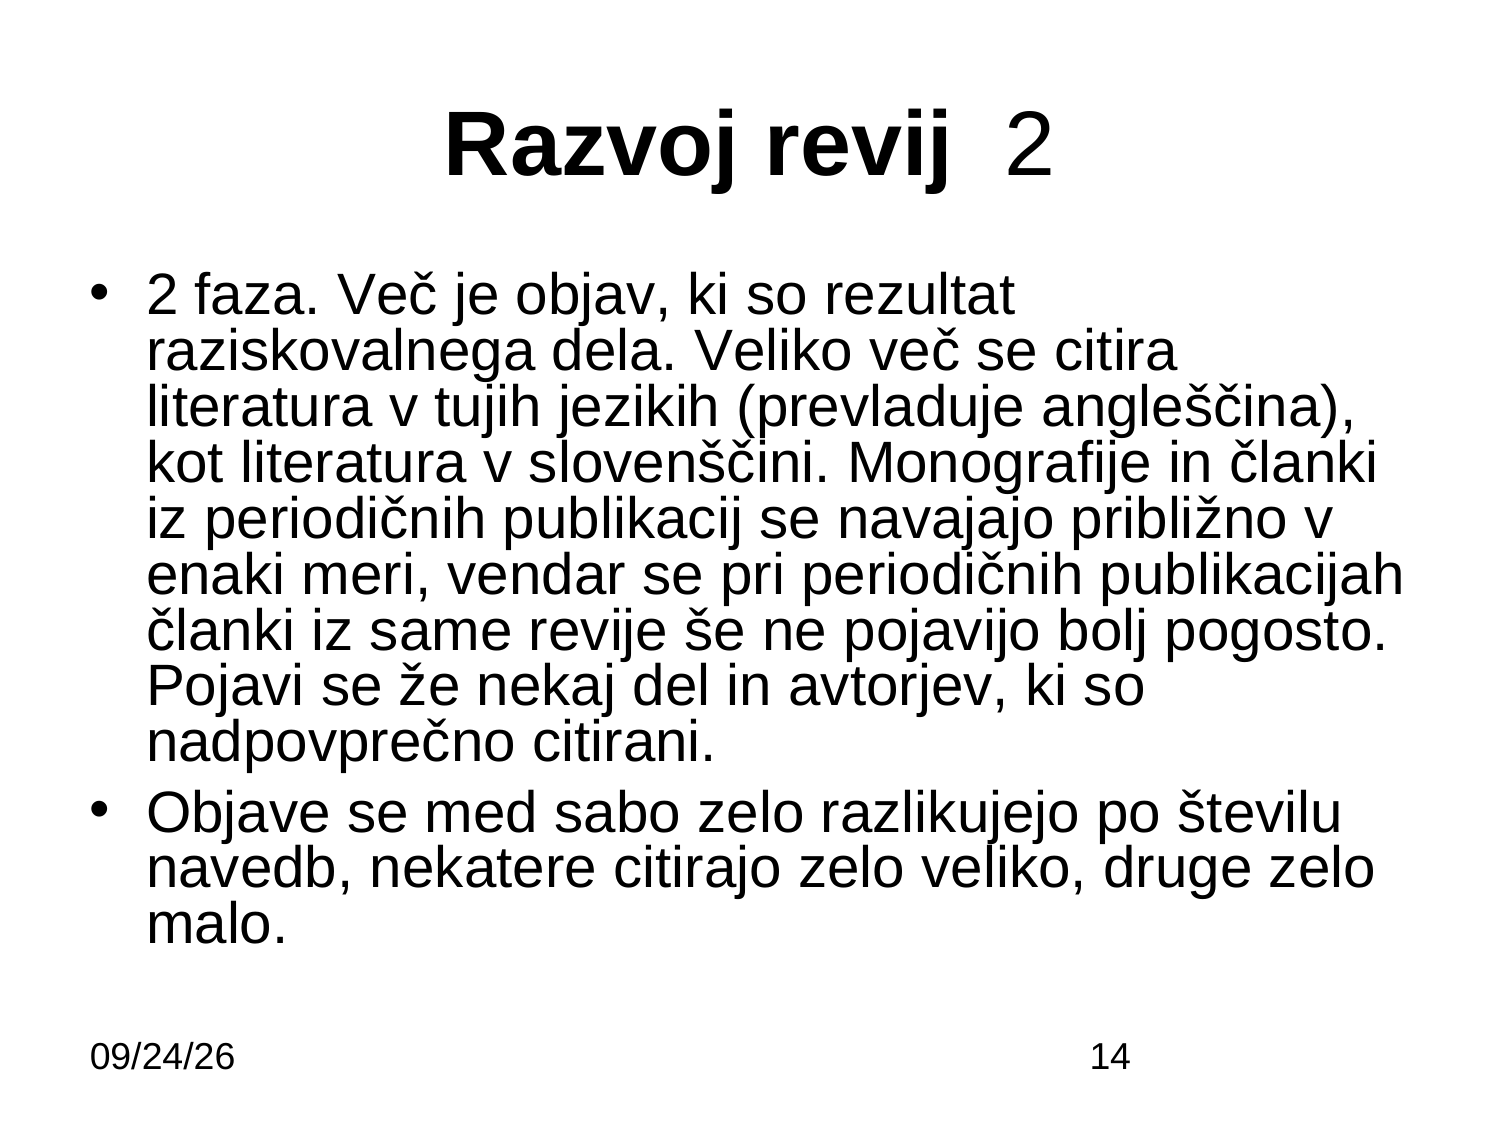

# Razvoj revij 2
2 faza. Več je objav, ki so rezultat raziskovalnega dela. Veliko več se citira literatura v tujih jezikih (prevladuje angleščina), kot literatura v slovenščini. Monografije in članki iz periodičnih publikacij se navajajo približno v enaki meri, vendar se pri periodičnih publikacijah članki iz same revije še ne pojavijo bolj pogosto. Pojavi se že nekaj del in avtorjev, ki so nadpovprečno citirani.
Objave se med sabo zelo razlikujejo po številu navedb, nekatere citirajo zelo veliko, druge zelo malo.
14